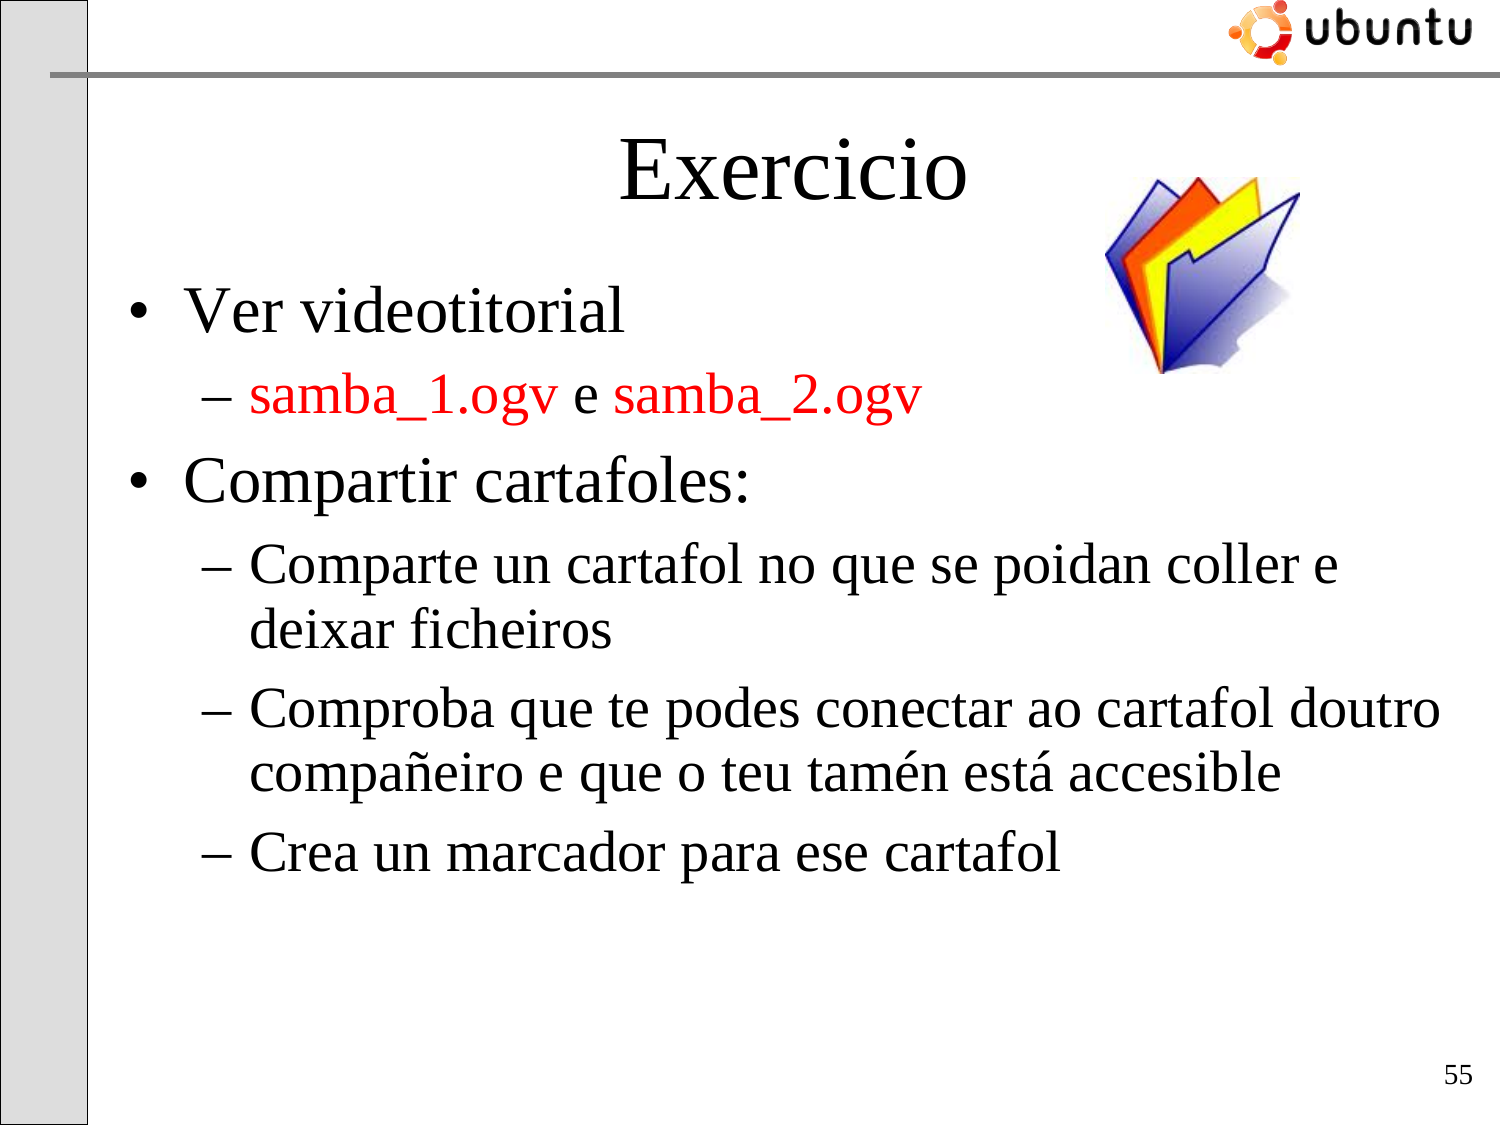

# Exercicio
Ver videotitorial
samba_1.ogv e samba_2.ogv
Compartir cartafoles:
Comparte un cartafol no que se poidan coller e deixar ficheiros
Comproba que te podes conectar ao cartafol doutro compañeiro e que o teu tamén está accesible
Crea un marcador para ese cartafol
55